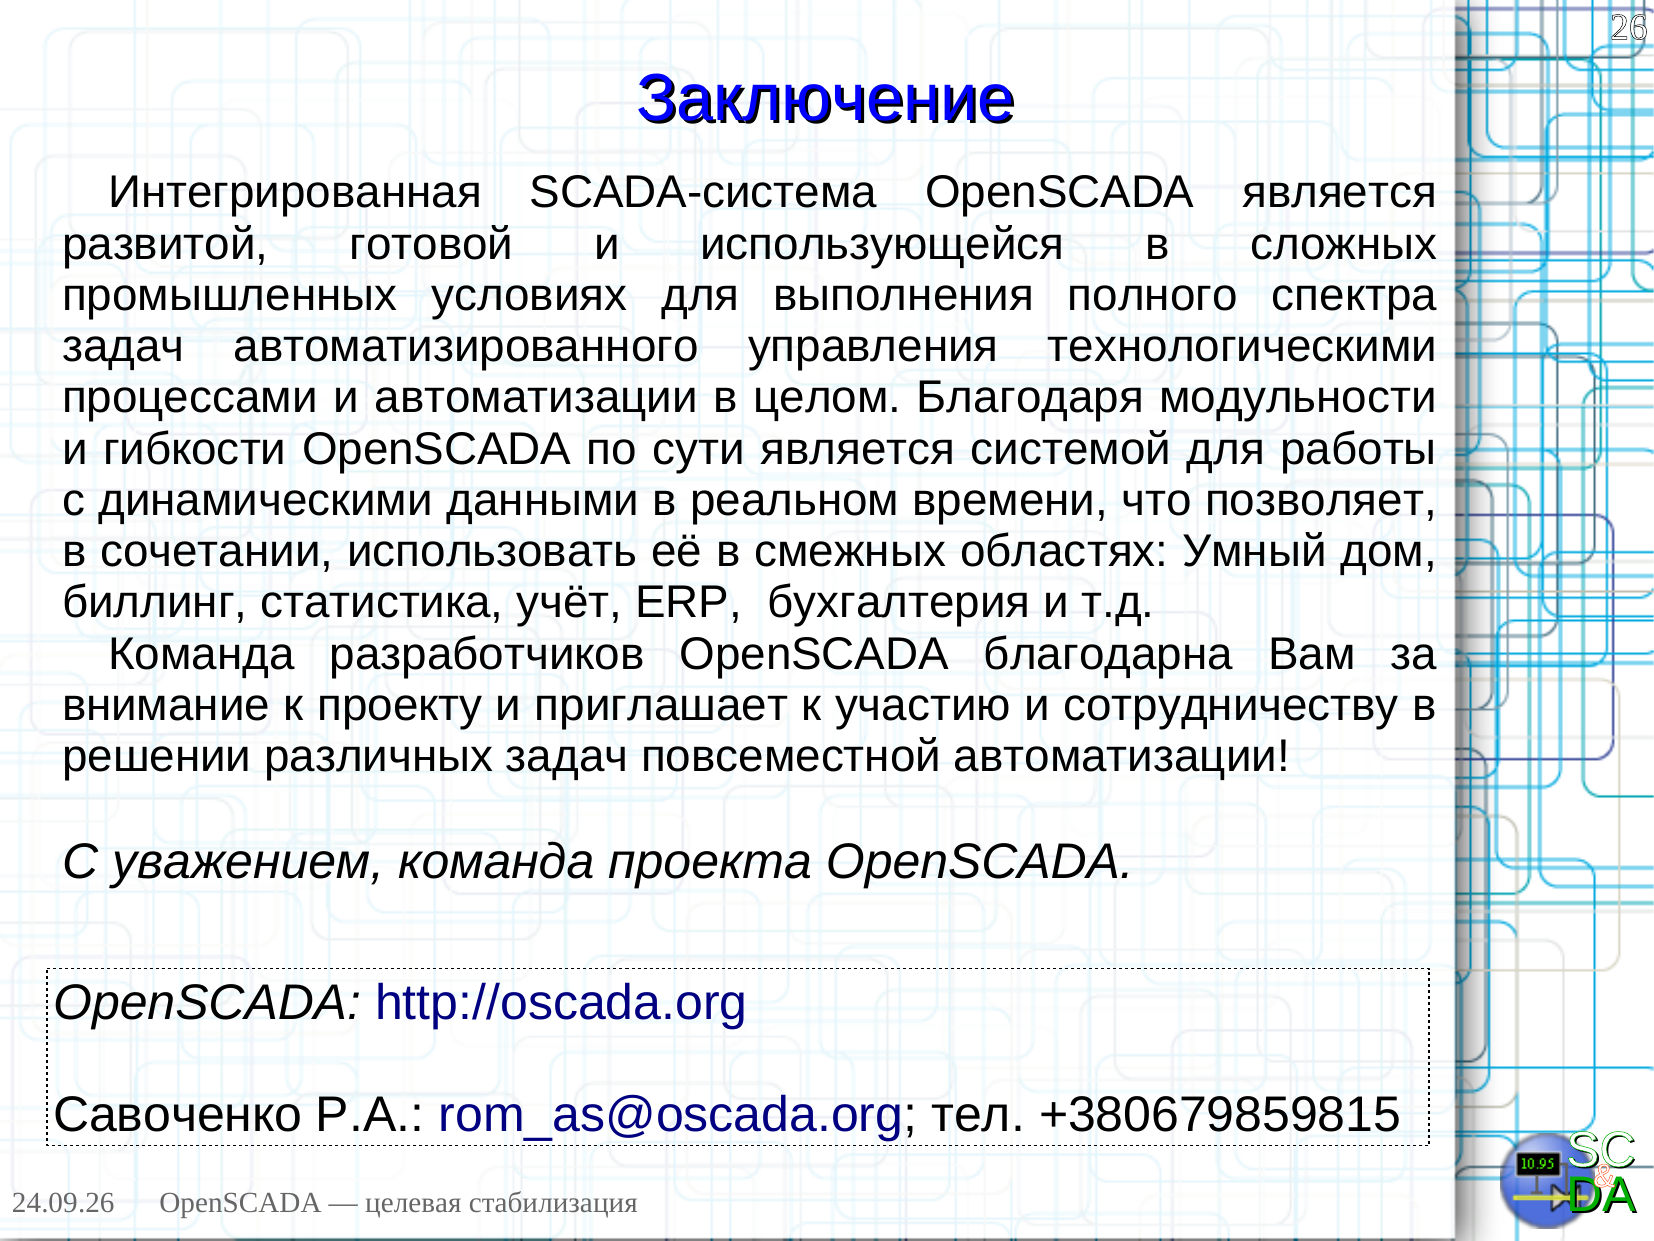

26
# Заключение
Интегрированная SCADA-система OpenSCADA является развитой, готовой и использующейся в сложных промышленных условиях для выполнения полного спектра задач автоматизированного управления технологическими процессами и автоматизации в целом. Благодаря модульности и гибкости OpenSCADA по сути является системой для работы с динамическими данными в реальном времени, что позволяет, в сочетании, использовать её в смежных областях: Умный дом, биллинг, статистика, учёт, ERP, бухгалтерия и т.д.
Команда разработчиков OpenSCADA благодарна Вам за внимание к проекту и приглашает к участию и сотрудничеству в решении различных задач повсеместной автоматизации!
С уважением, команда проекта OpenSCADA.
OpenSCADA: http://oscada.org
Савоченко Р.А.: rom_as@oscada.org; тел. +380679859815
OpenSCADA — целевая стабилизация